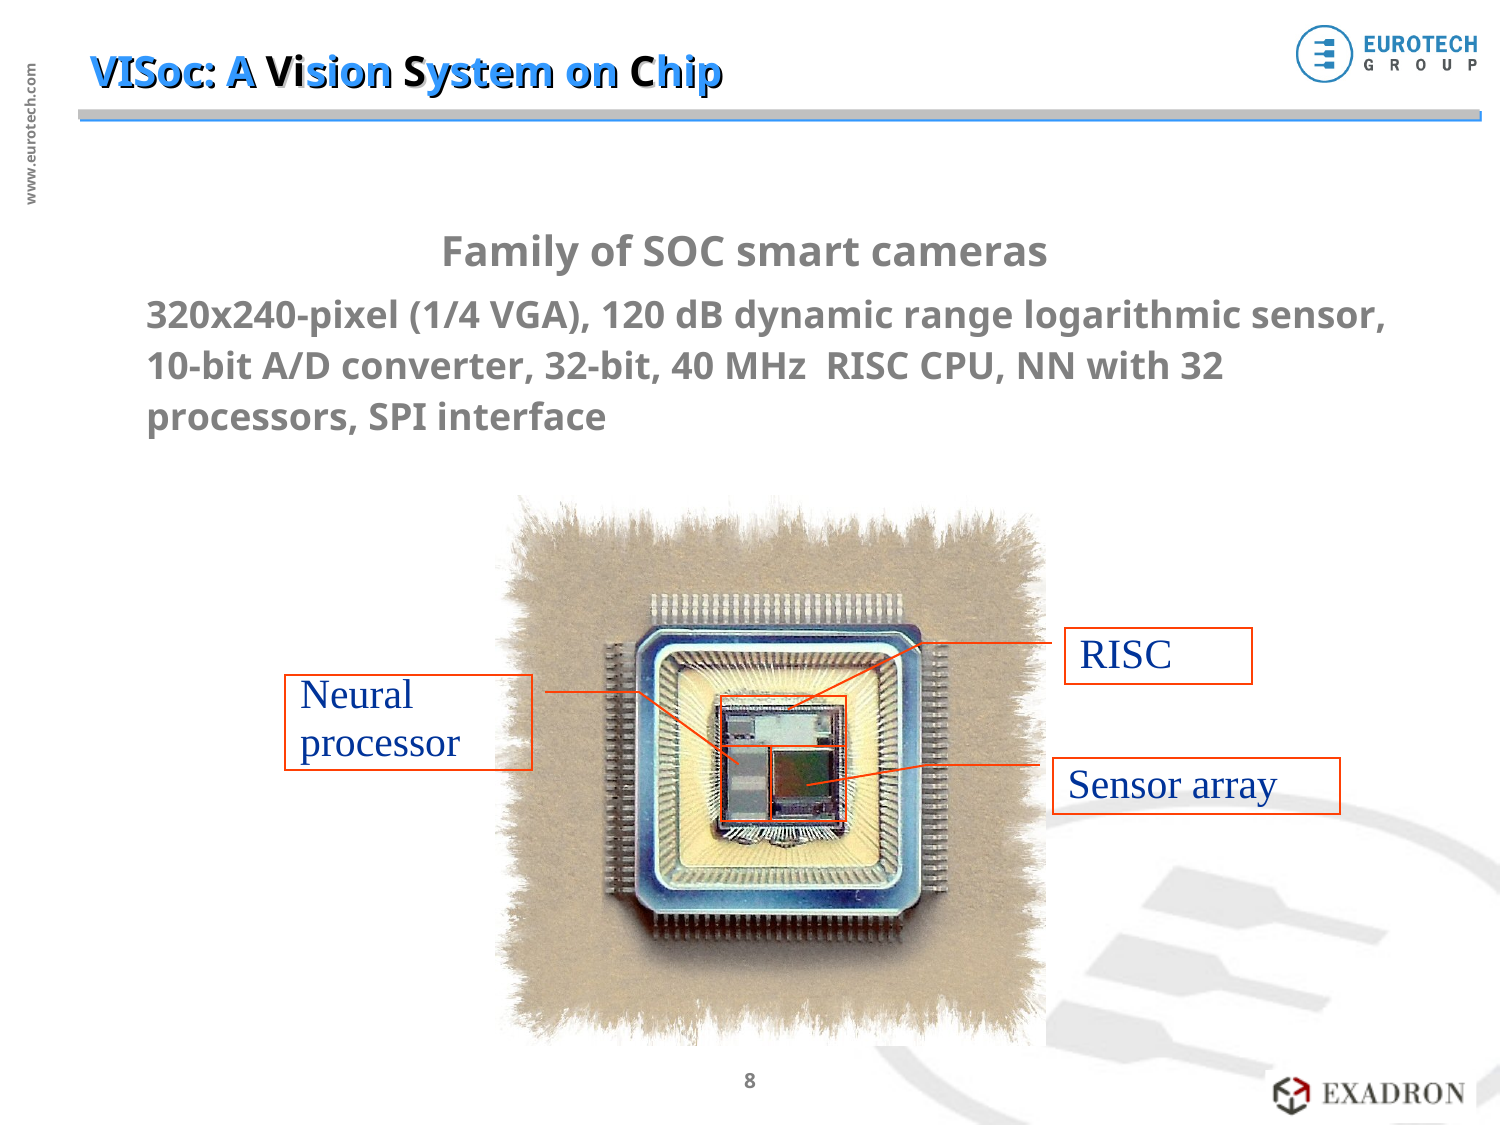

# VISoc: A Vision System on Chip
Family of SOC smart cameras
	320x240-pixel (1/4 VGA), 120 dB dynamic range logarithmic sensor, 10-bit A/D converter, 32-bit, 40 MHz RISC CPU, NN with 32 processors, SPI interface
RISC
Neural
processor
Sensor array